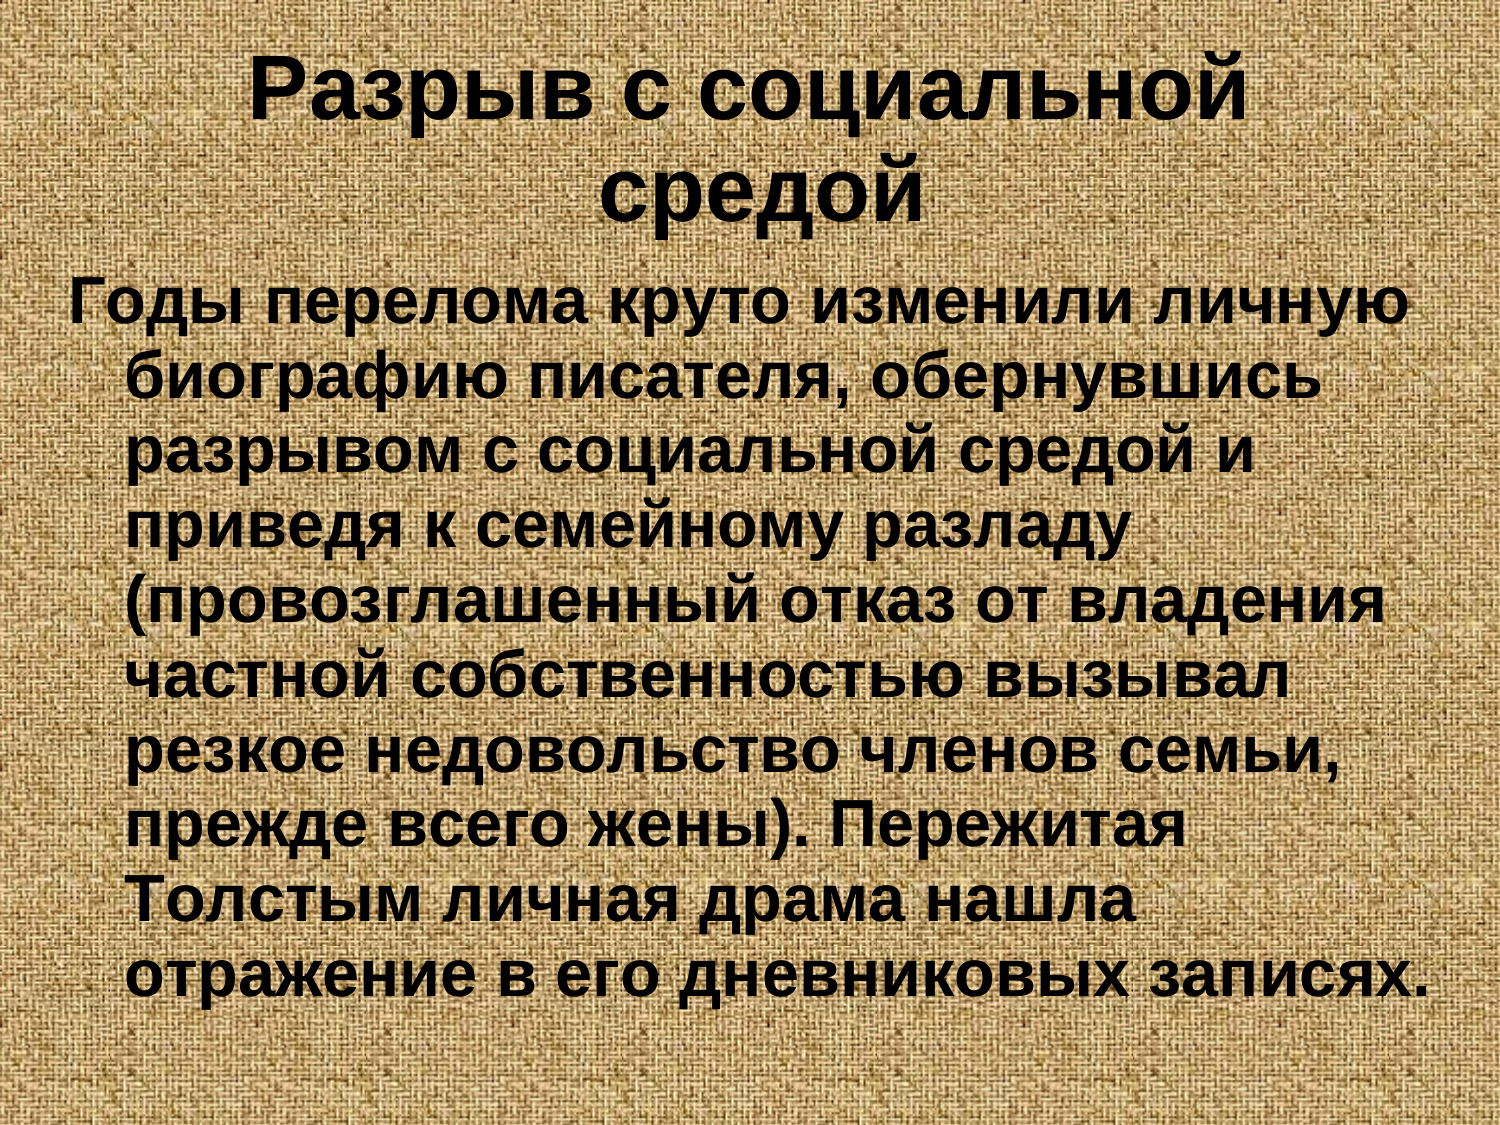

# Разрыв с социальной средой
Годы перелома круто изменили личную биографию писателя, обернувшись разрывом с социальной средой и приведя к семейному разладу (провозглашенный отказ от владения частной собственностью вызывал резкое недовольство членов семьи, прежде всего жены). Пережитая Толстым личная драма нашла отражение в его дневниковых записях.